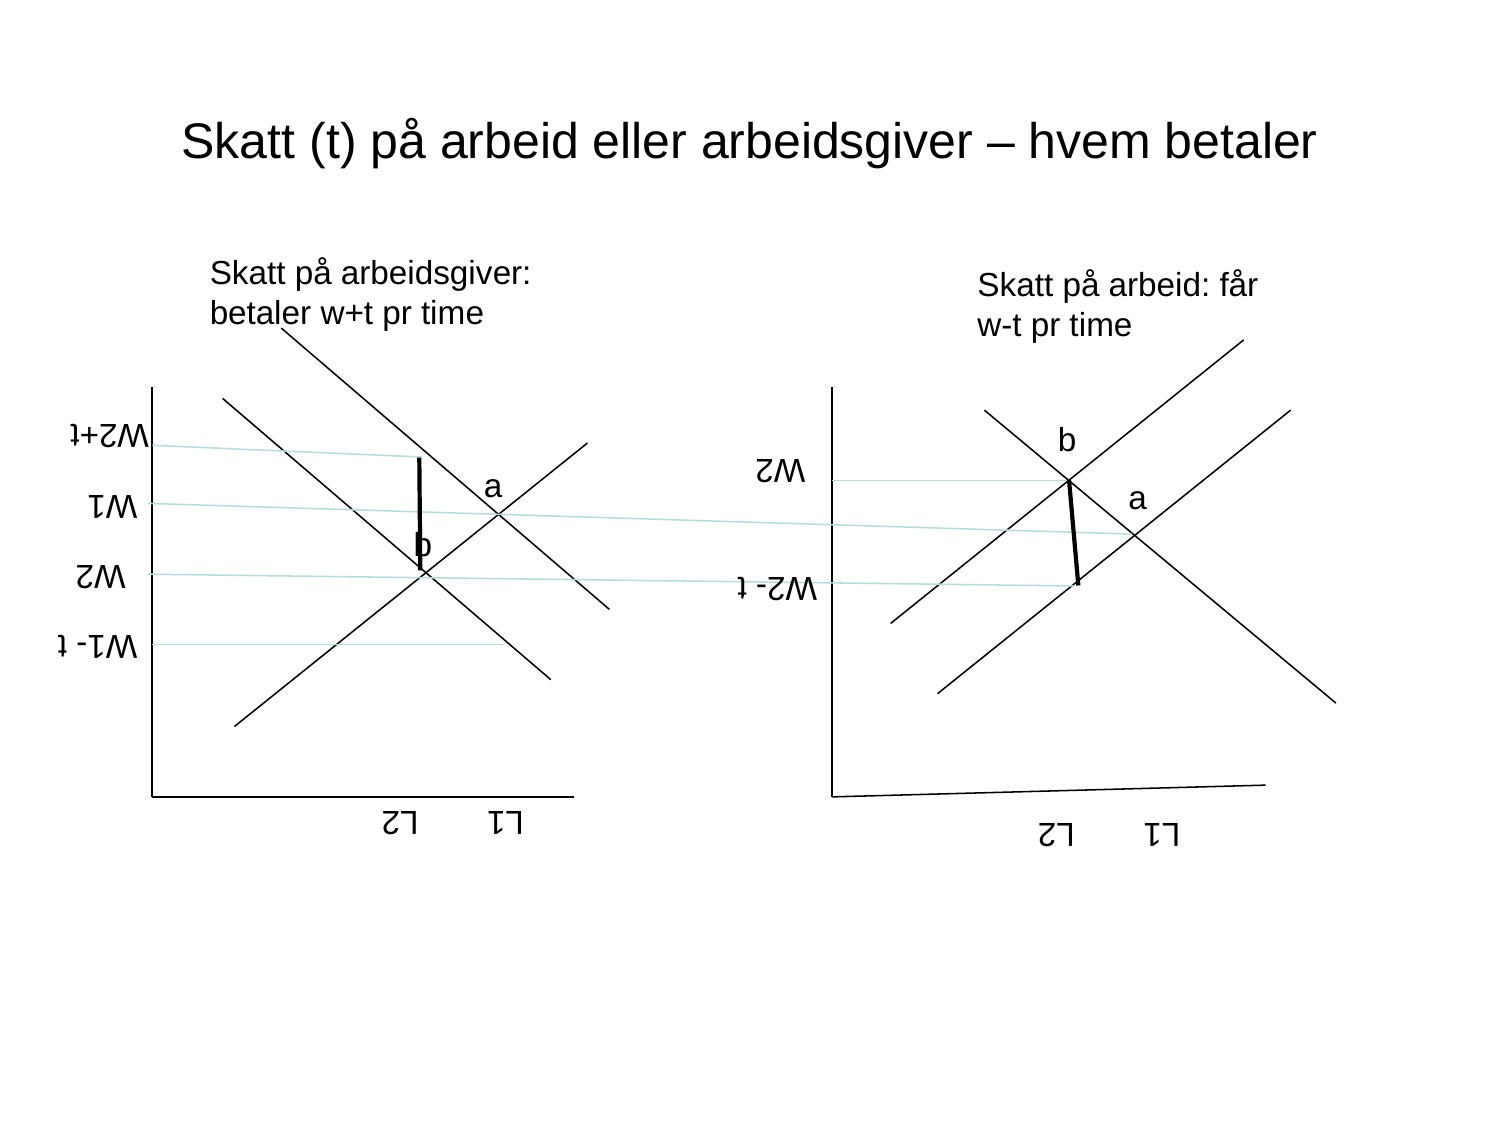

# Skatt (t) på arbeid eller arbeidsgiver – hvem betaler
Skatt på arbeidsgiver: betaler w+t pr time
Skatt på arbeid: får w-t pr time
b
W2+t
W2
a
a
W1
b
W2
W2- t
W1- t
L2
L1
L2
L1